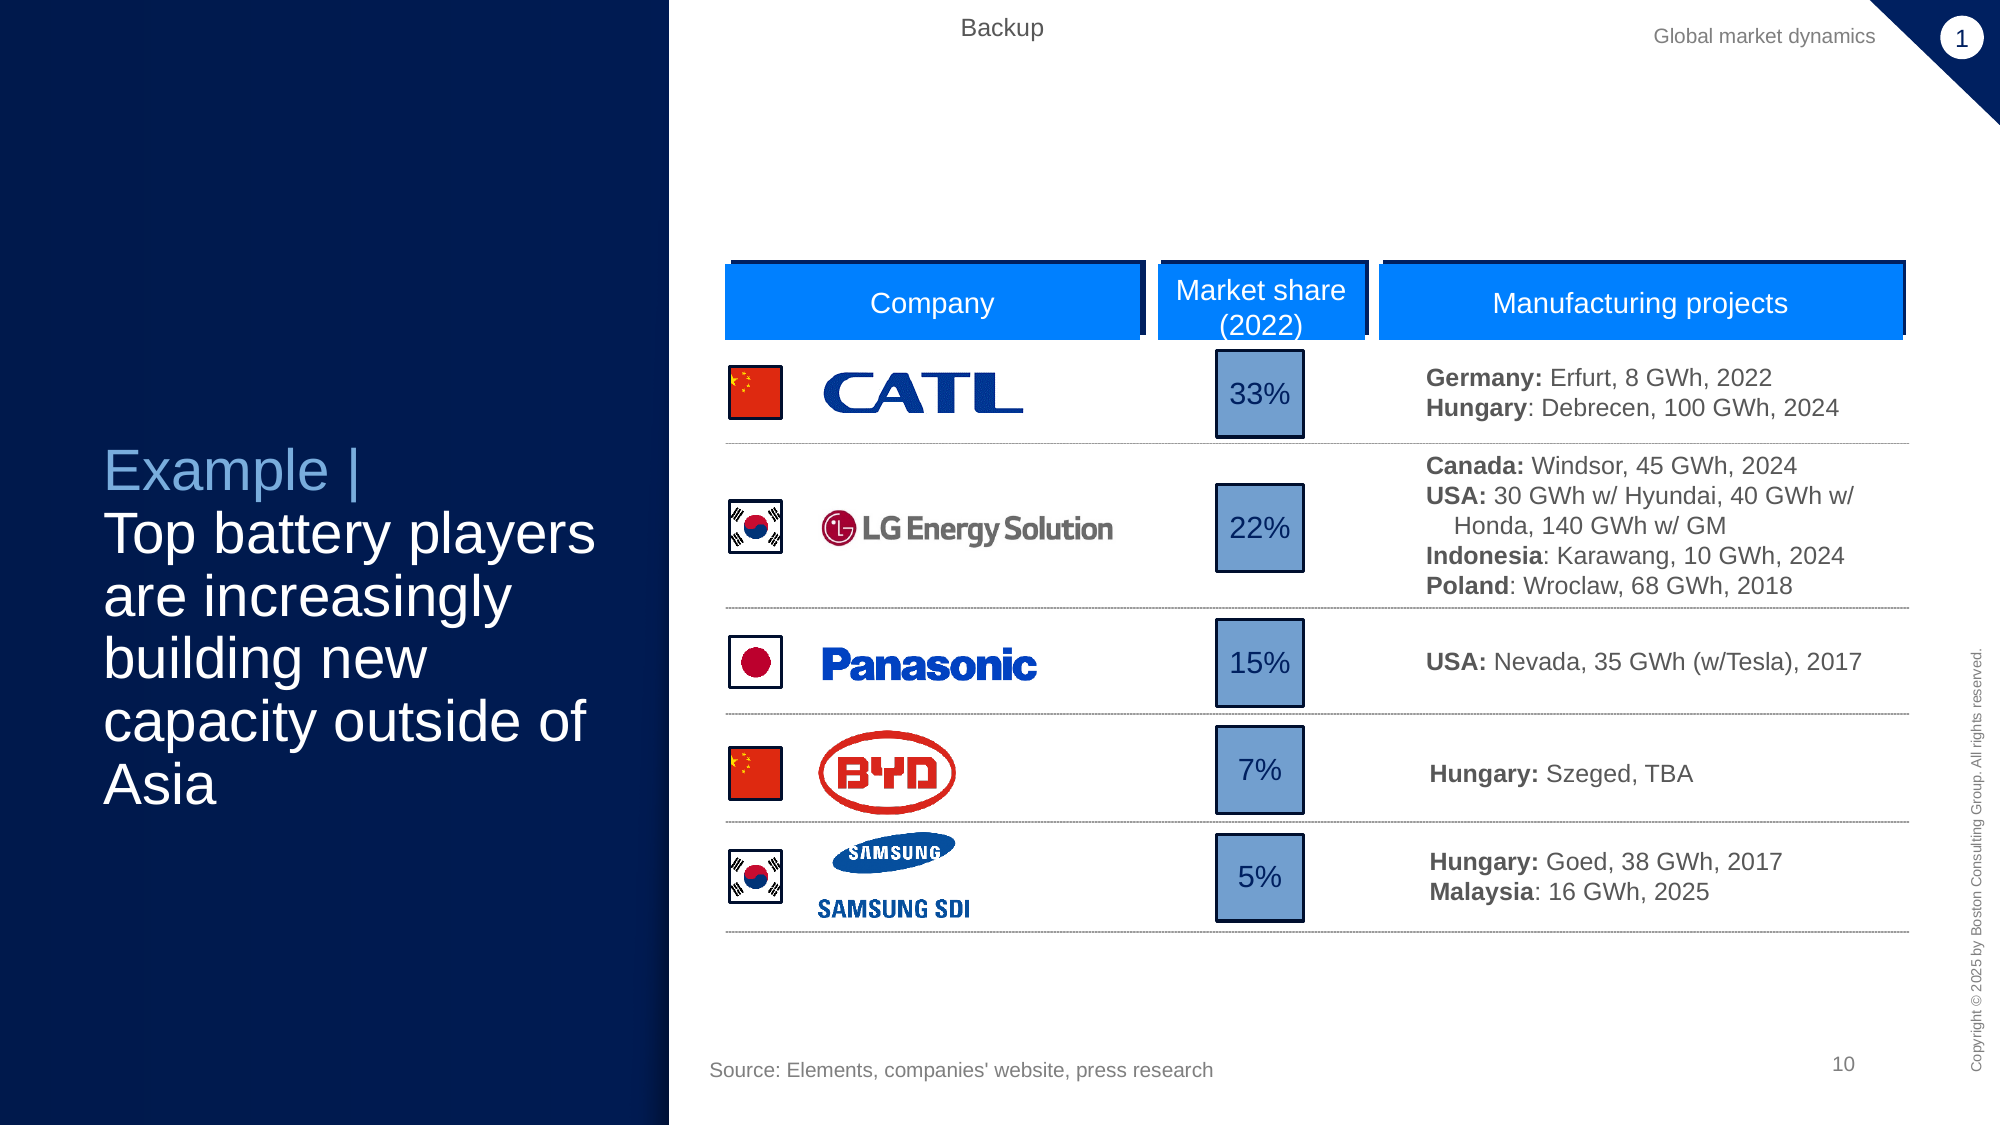

Global market dynamics
1
Company
Market share
(2022)
Manufacturing projects
Germany: Erfurt, 8 GWh, 2022
Hungary: Debrecen, 100 GWh, 2024
Canada: Windsor, 45 GWh, 2024
USA: 30 GWh w/ Hyundai, 40 GWh w/ Honda, 140 GWh w/ GM
Indonesia: Karawang, 10 GWh, 2024
Poland: Wroclaw, 68 GWh, 2018
USA: Nevada, 35 GWh (w/Tesla), 2017
Hungary: Szeged, TBA
Hungary: Goed, 38 GWh, 2017
Malaysia: 16 GWh, 2025
33%
# Example | Top battery players are increasingly building new capacity outside of Asia
22%
15%
7%
5%
Source: Elements, companies' website, press research